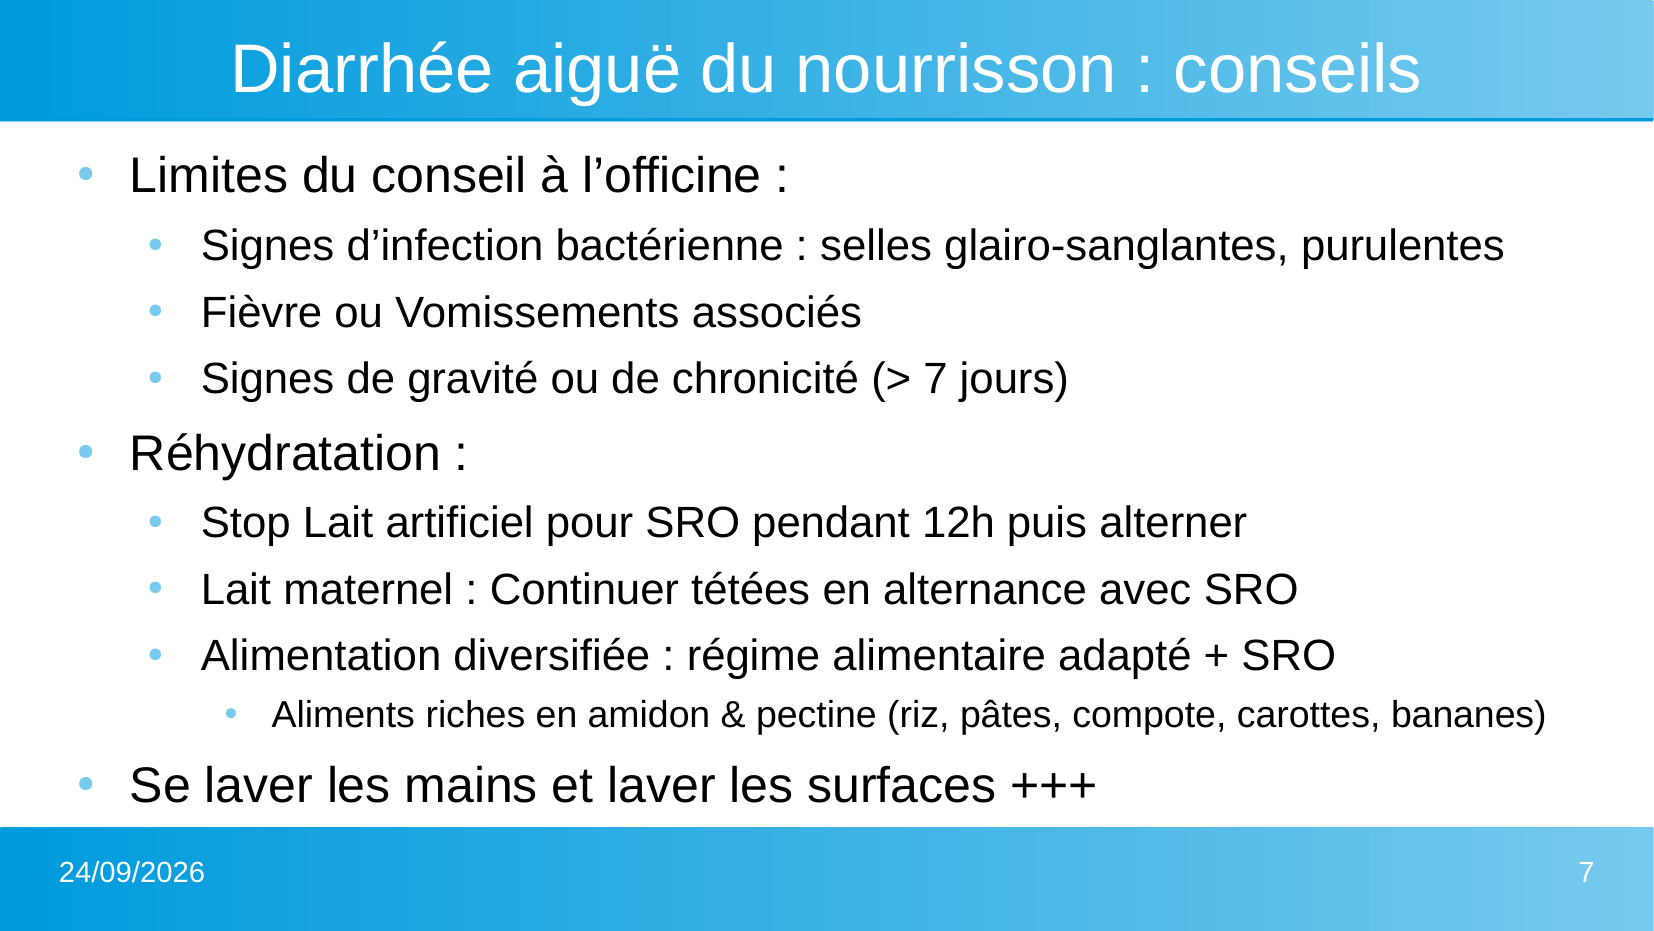

# Diarrhée aiguë du nourrisson : conseils
Limites du conseil à l’officine :
Signes d’infection bactérienne : selles glairo-sanglantes, purulentes
Fièvre ou Vomissements associés
Signes de gravité ou de chronicité (> 7 jours)
Réhydratation :
Stop Lait artificiel pour SRO pendant 12h puis alterner
Lait maternel : Continuer tétées en alternance avec SRO
Alimentation diversifiée : régime alimentaire adapté + SRO
Aliments riches en amidon & pectine (riz, pâtes, compote, carottes, bananes)
Se laver les mains et laver les surfaces +++
7